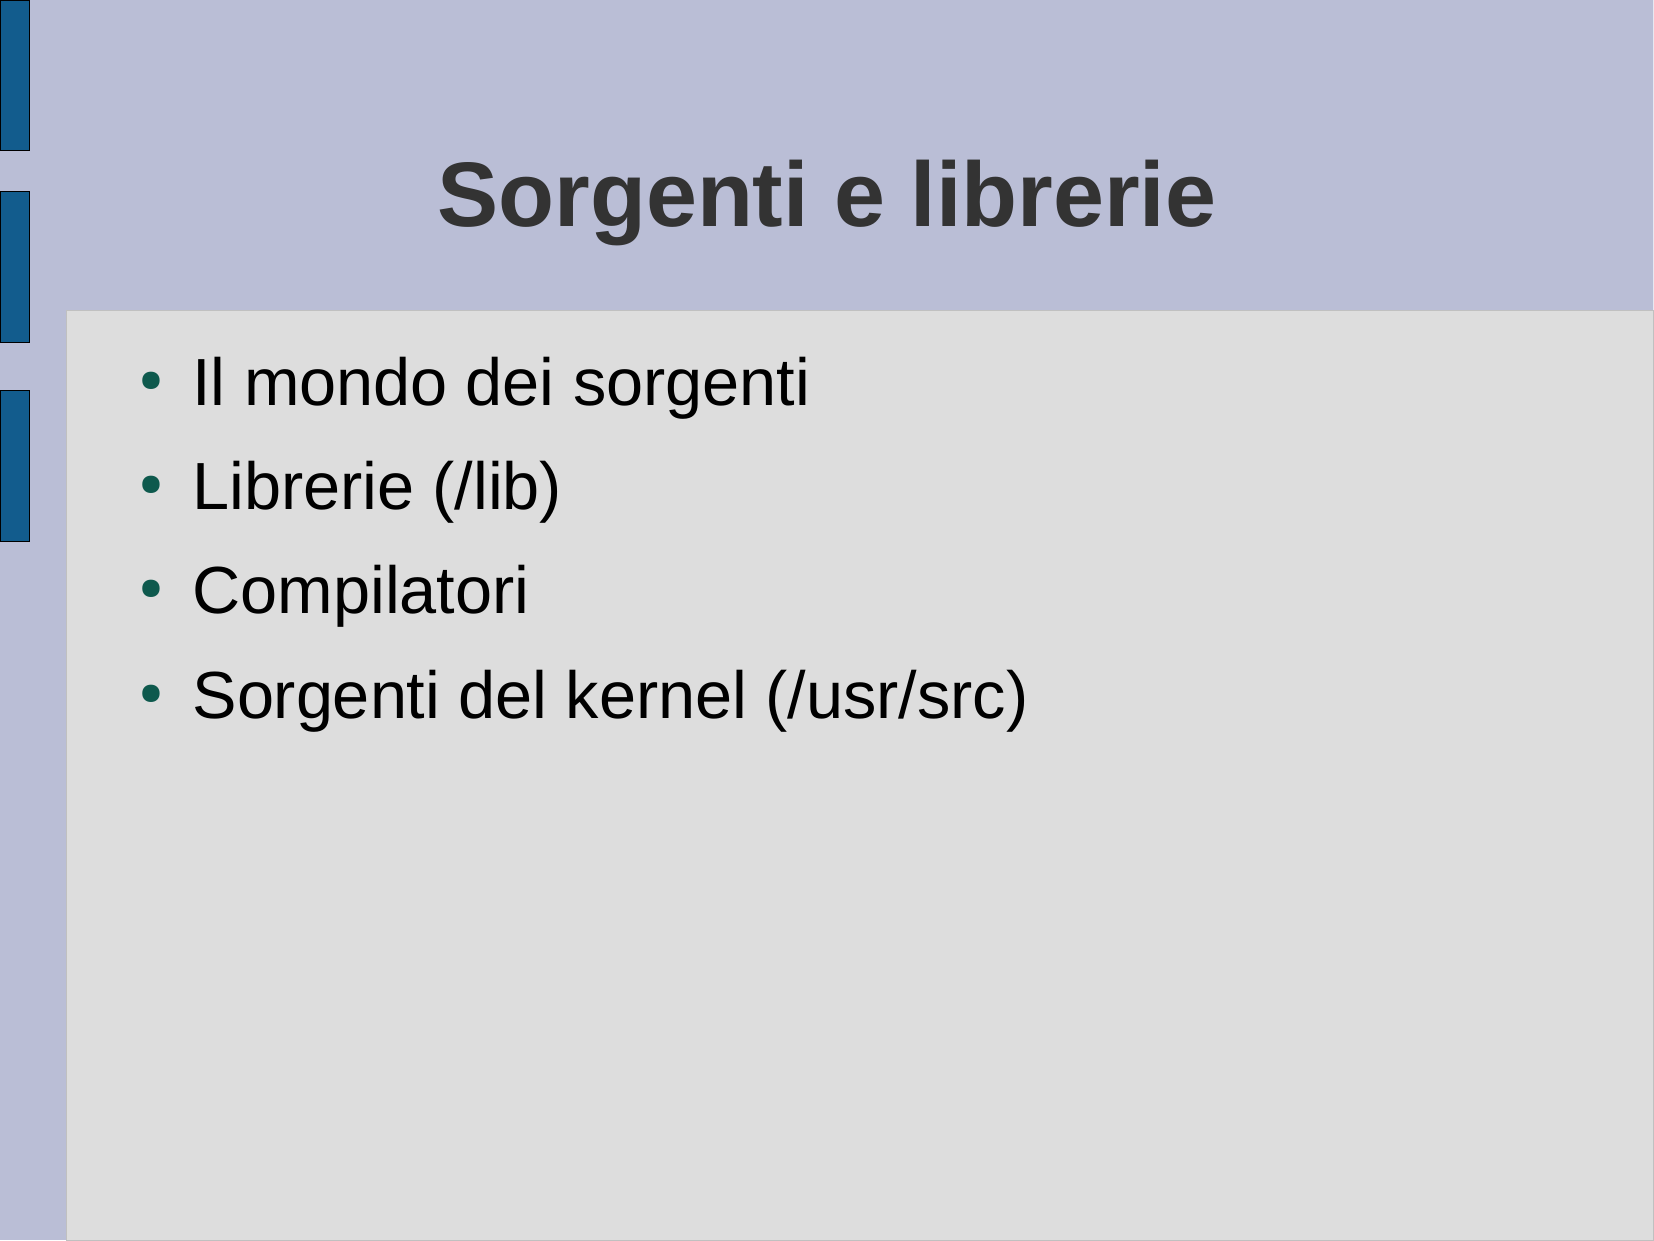

# Sorgenti e librerie
Il mondo dei sorgenti
Librerie (/lib)
Compilatori
Sorgenti del kernel (/usr/src)